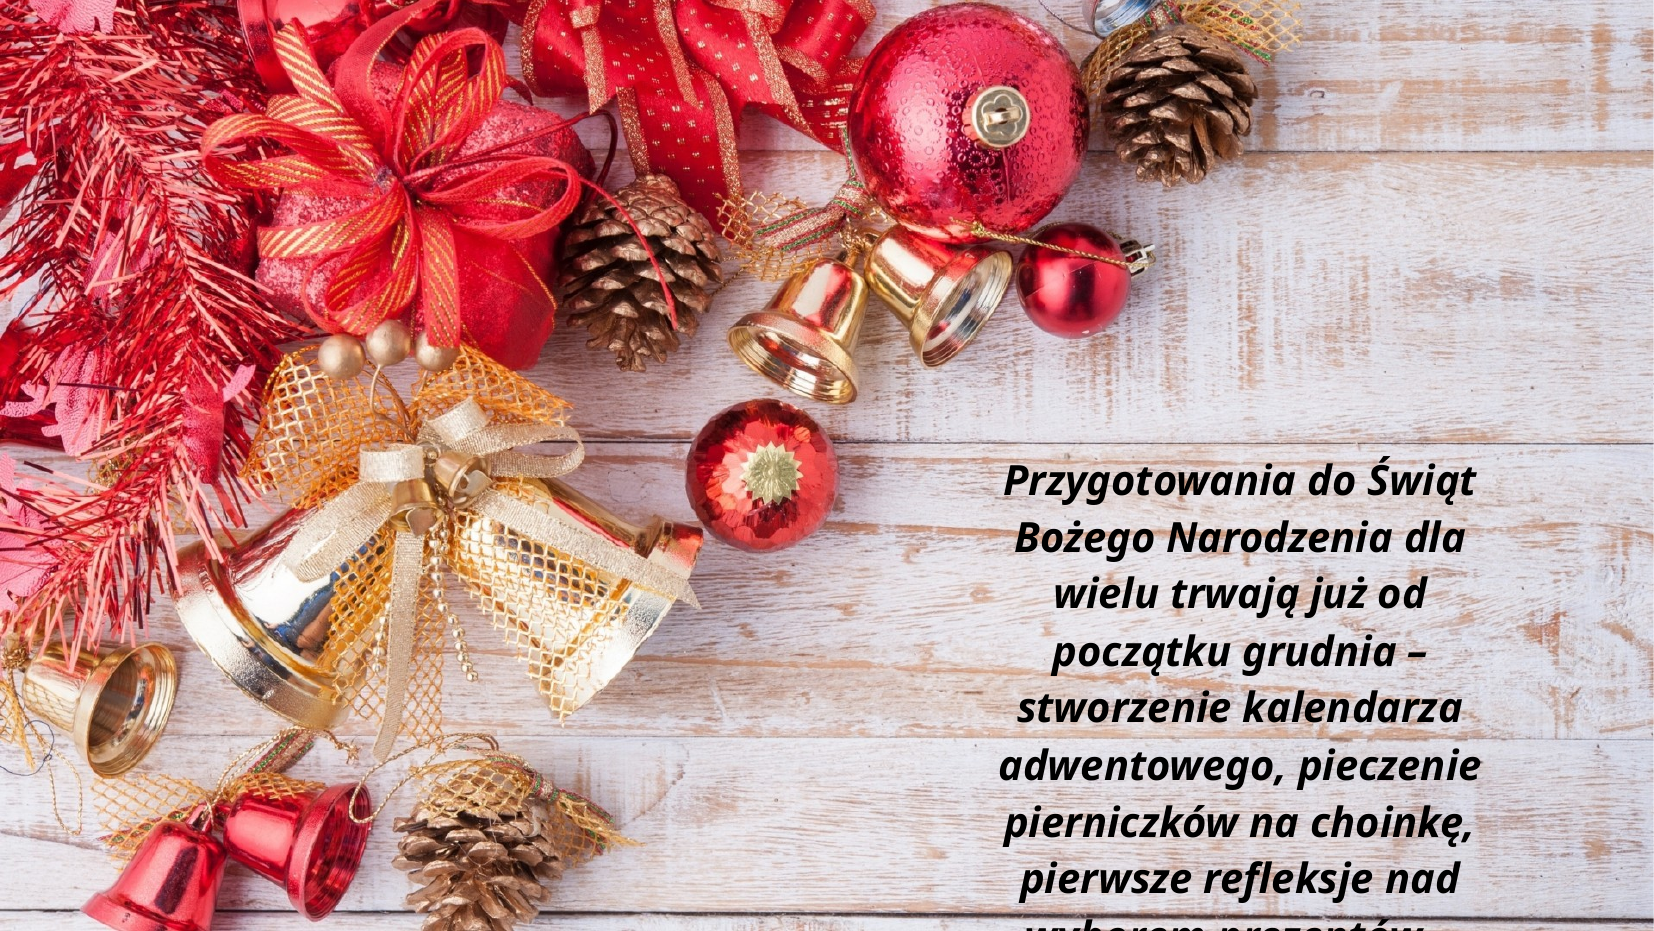

Przygotowania do Świąt Bożego Narodzenia dla wielu trwają już od początku grudnia – stworzenie kalendarza adwentowego, pieczenie pierniczków na choinkę, pierwsze refleksje nad wyborem prezentów…